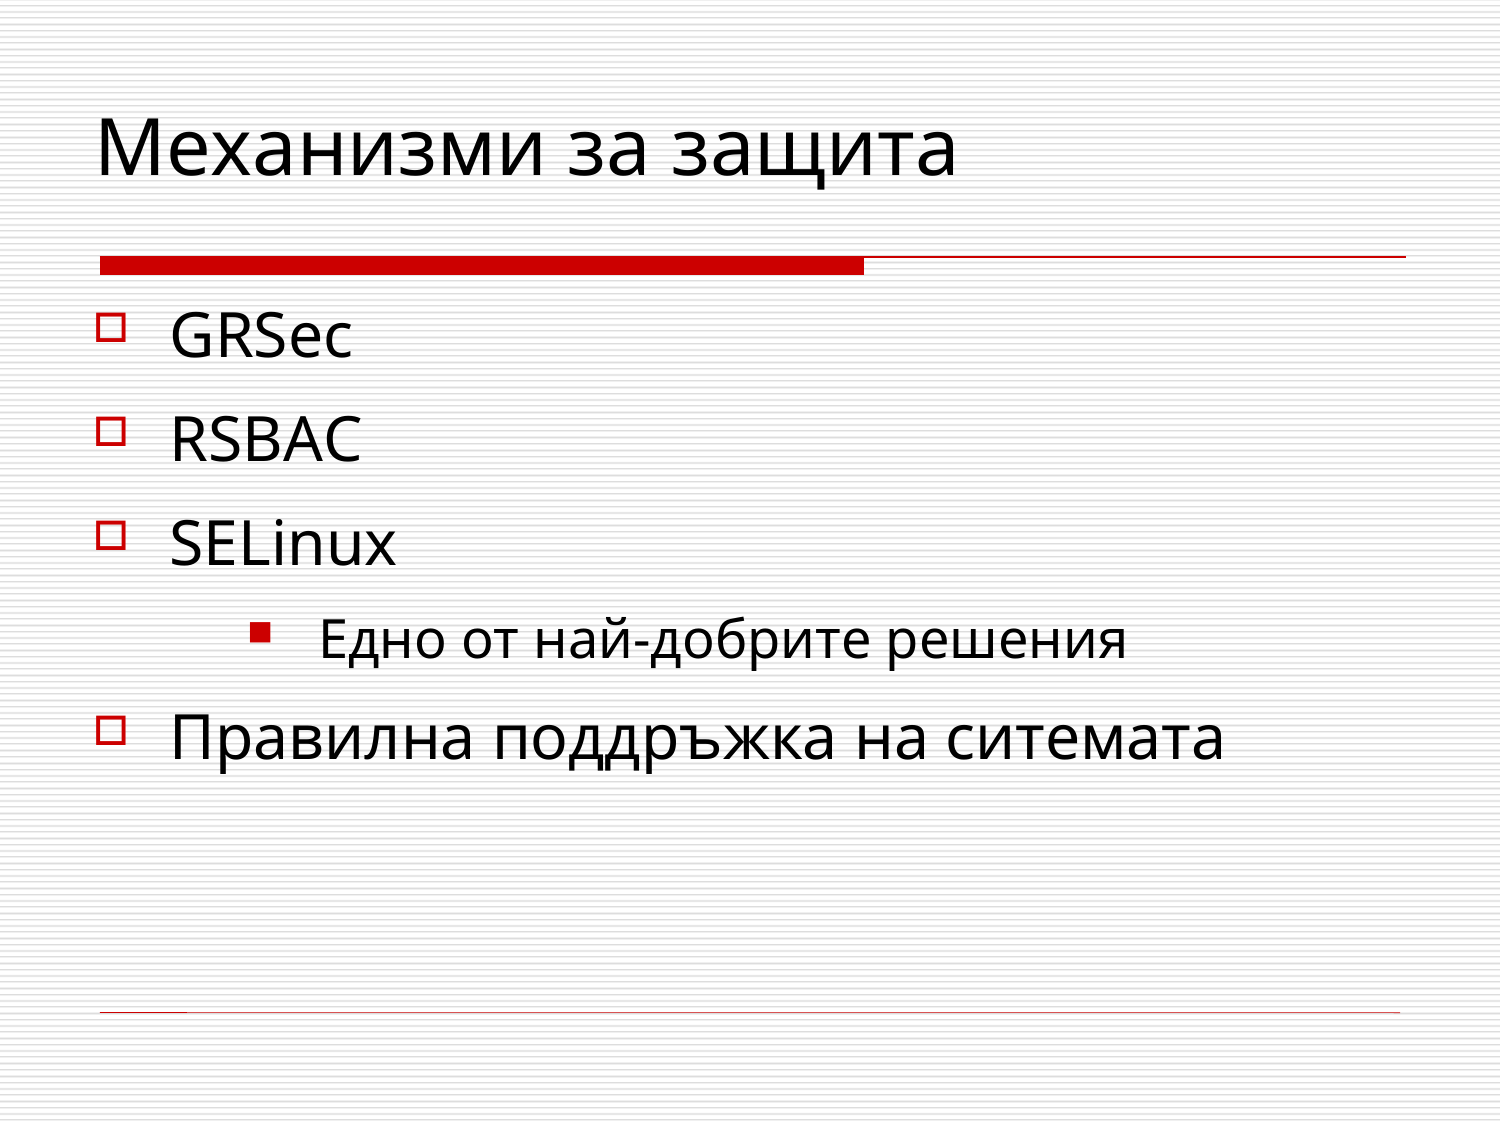

# Механизми за защита
GRSec
RSBAC
SELinux
Едно от най-добрите решения
Правилна поддръжка на ситемата